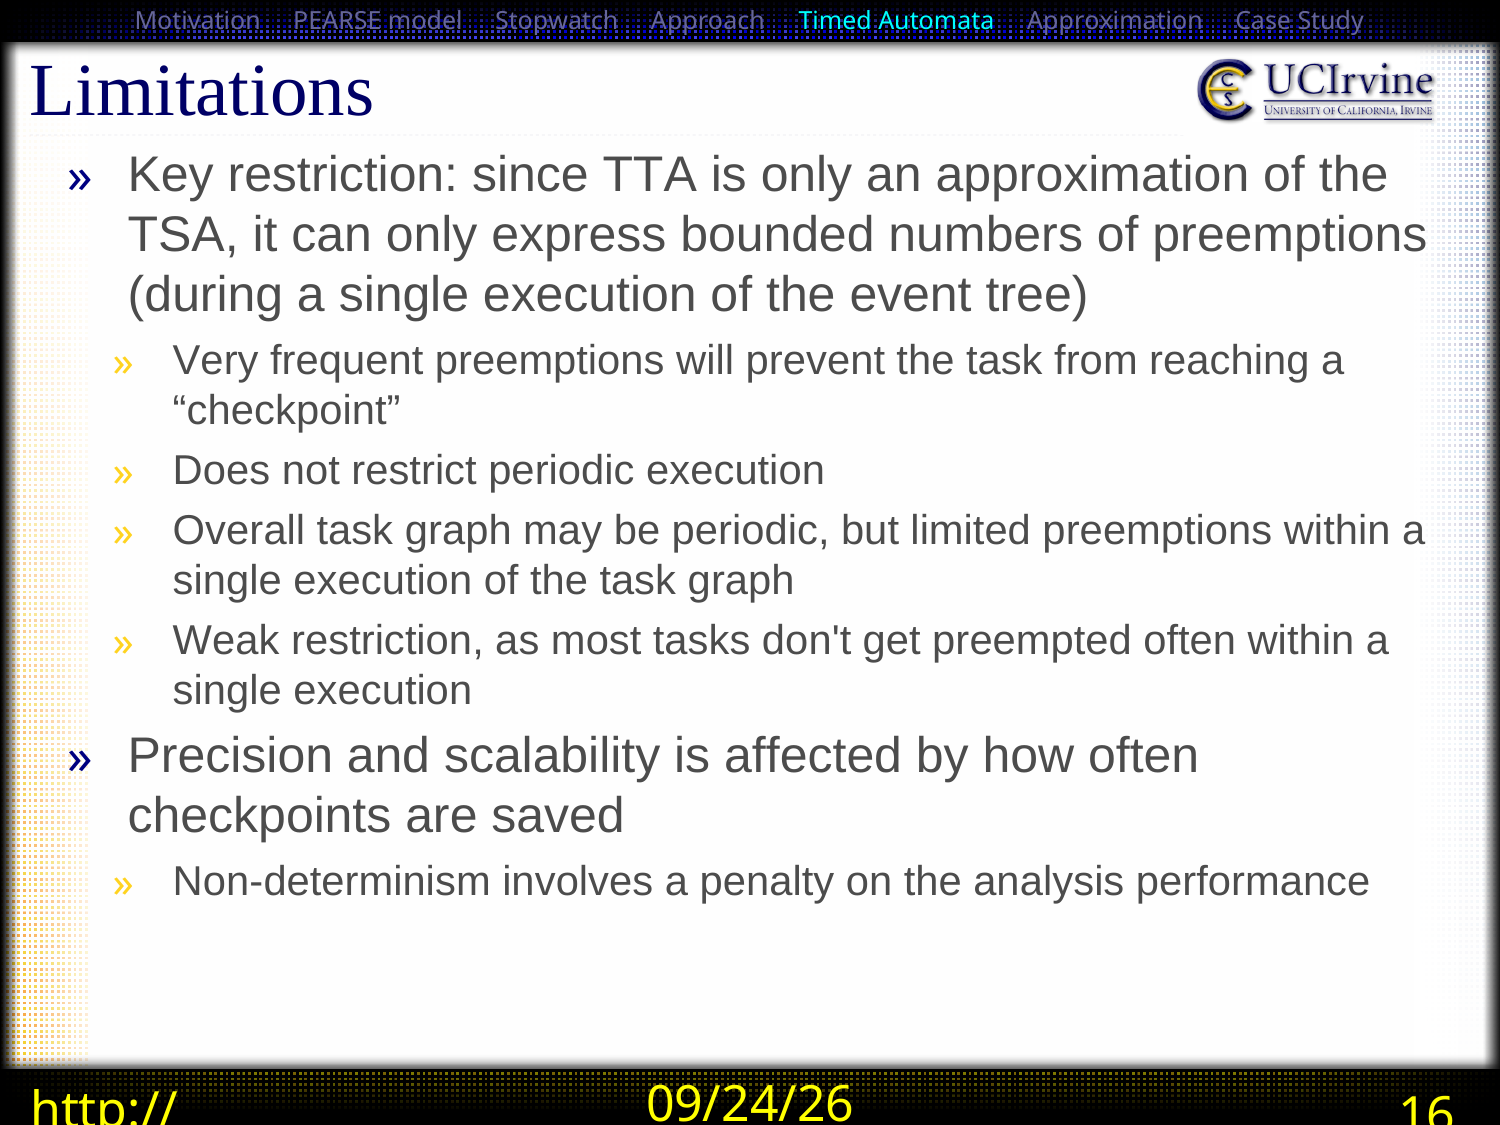

Motivation PEARSE model Stopwatch Approach Timed Automata Approximation Case Study
# Limitations
Key restriction: since TTA is only an approximation of the TSA, it can only express bounded numbers of preemptions (during a single execution of the event tree)
Very frequent preemptions will prevent the task from reaching a “checkpoint”
Does not restrict periodic execution
Overall task graph may be periodic, but limited preemptions within a single execution of the task graph
Weak restriction, as most tasks don't get preempted often within a single execution
Precision and scalability is affected by how often checkpoints are saved
Non-determinism involves a penalty on the analysis performance
16